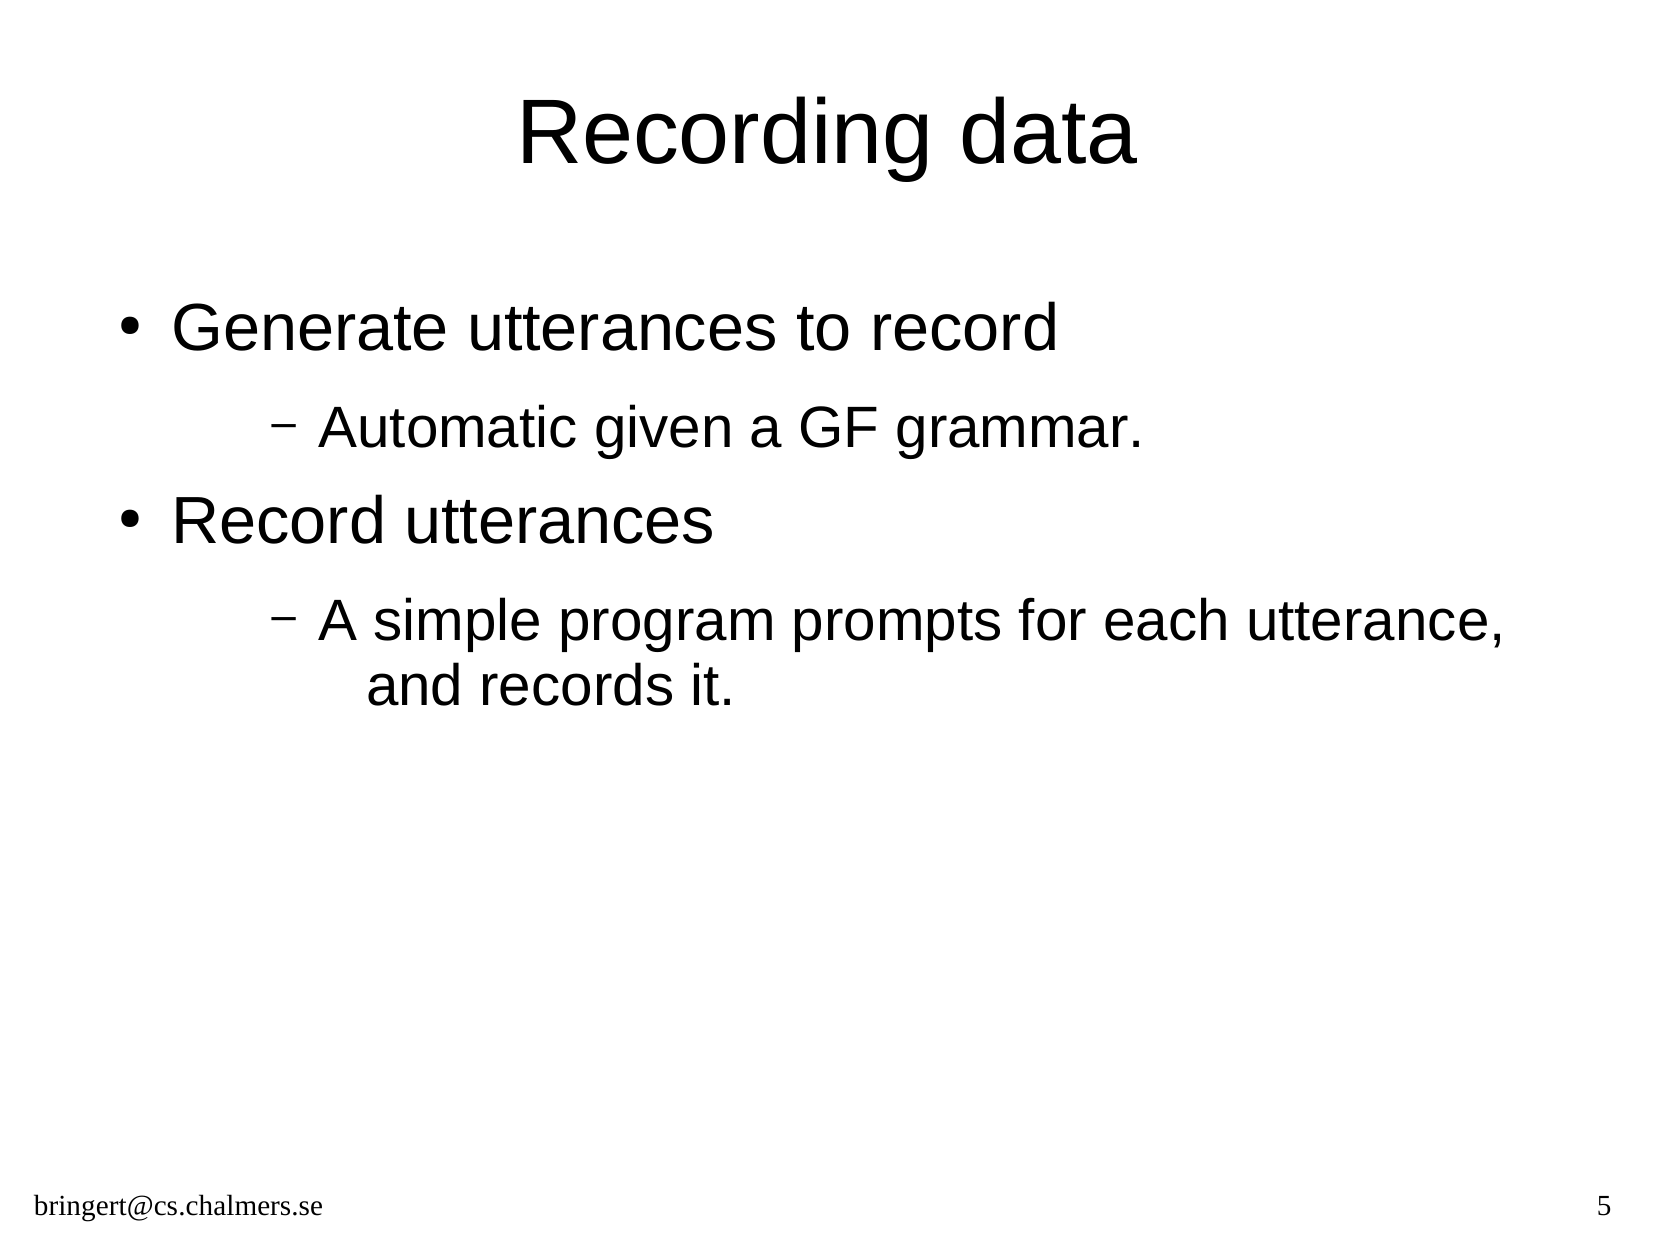

# Recording data
Generate utterances to record
Automatic given a GF grammar.
Record utterances
A simple program prompts for each utterance, and records it.
bringert@cs.chalmers.se
5